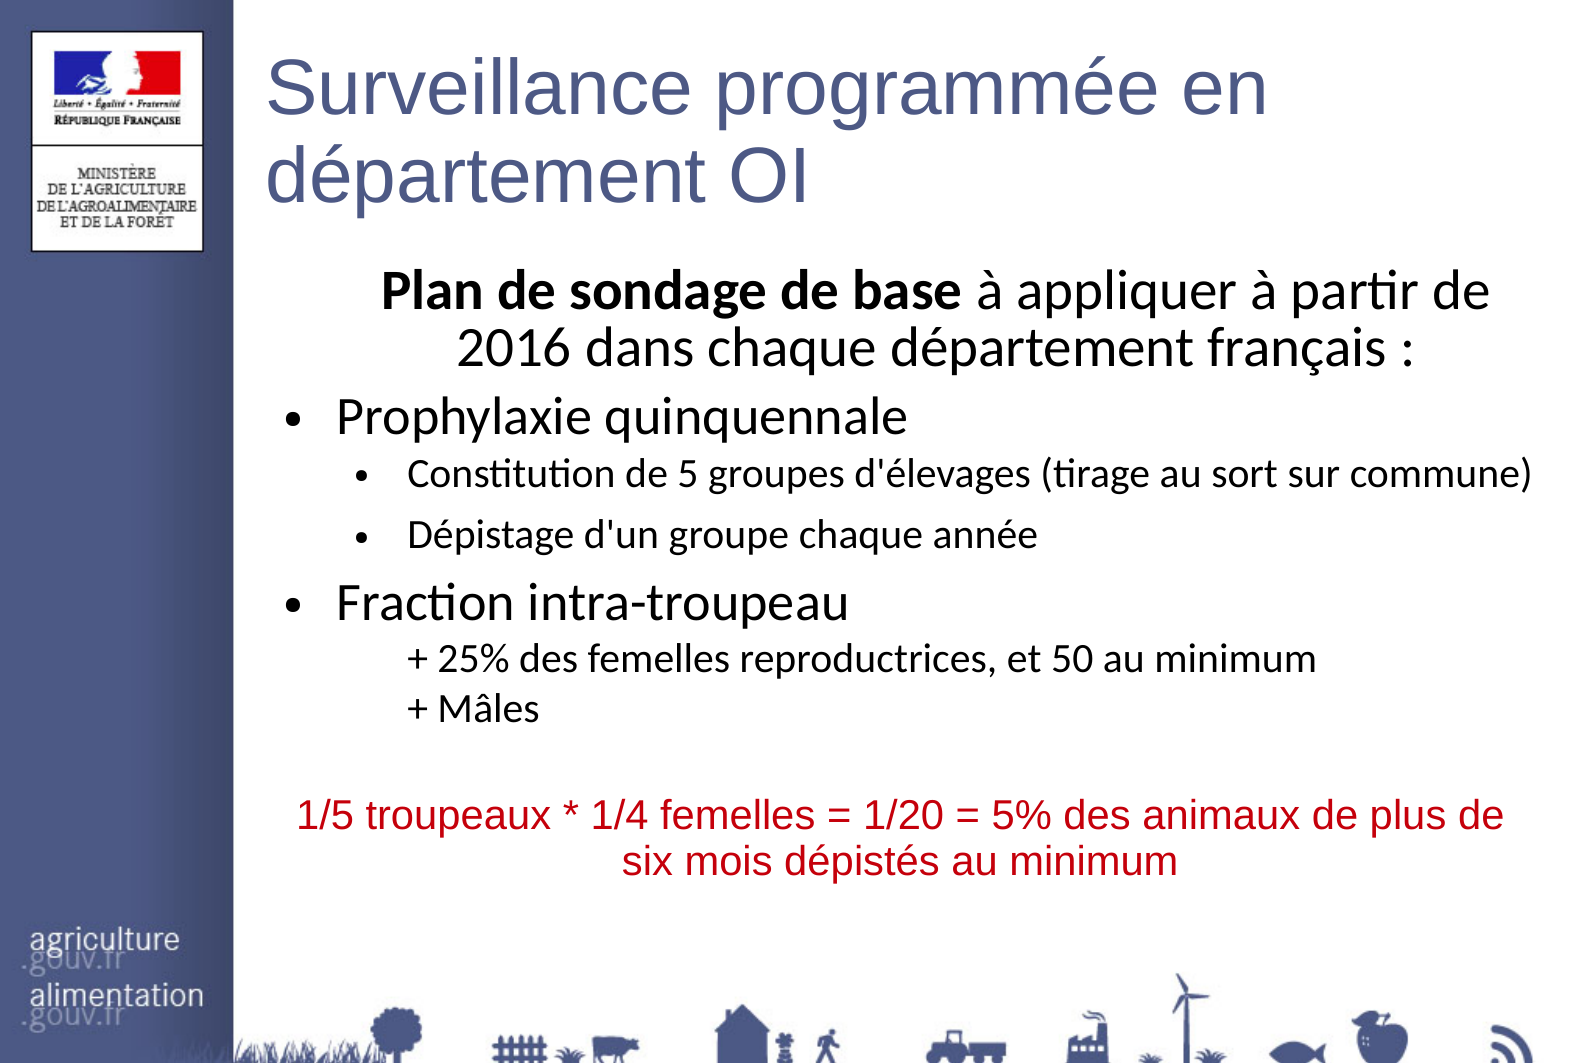

# Surveillance programmée en département OI
Plan de sondage de base à appliquer à partir de 2016 dans chaque département français :
Prophylaxie quinquennale
Constitution de 5 groupes d'élevages (tirage au sort sur commune)
Dépistage d'un groupe chaque année
Fraction intra-troupeau
+ 25% des femelles reproductrices, et 50 au minimum
+ Mâles
1/5 troupeaux * 1/4 femelles = 1/20 = 5% des animaux de plus de six mois dépistés au minimum